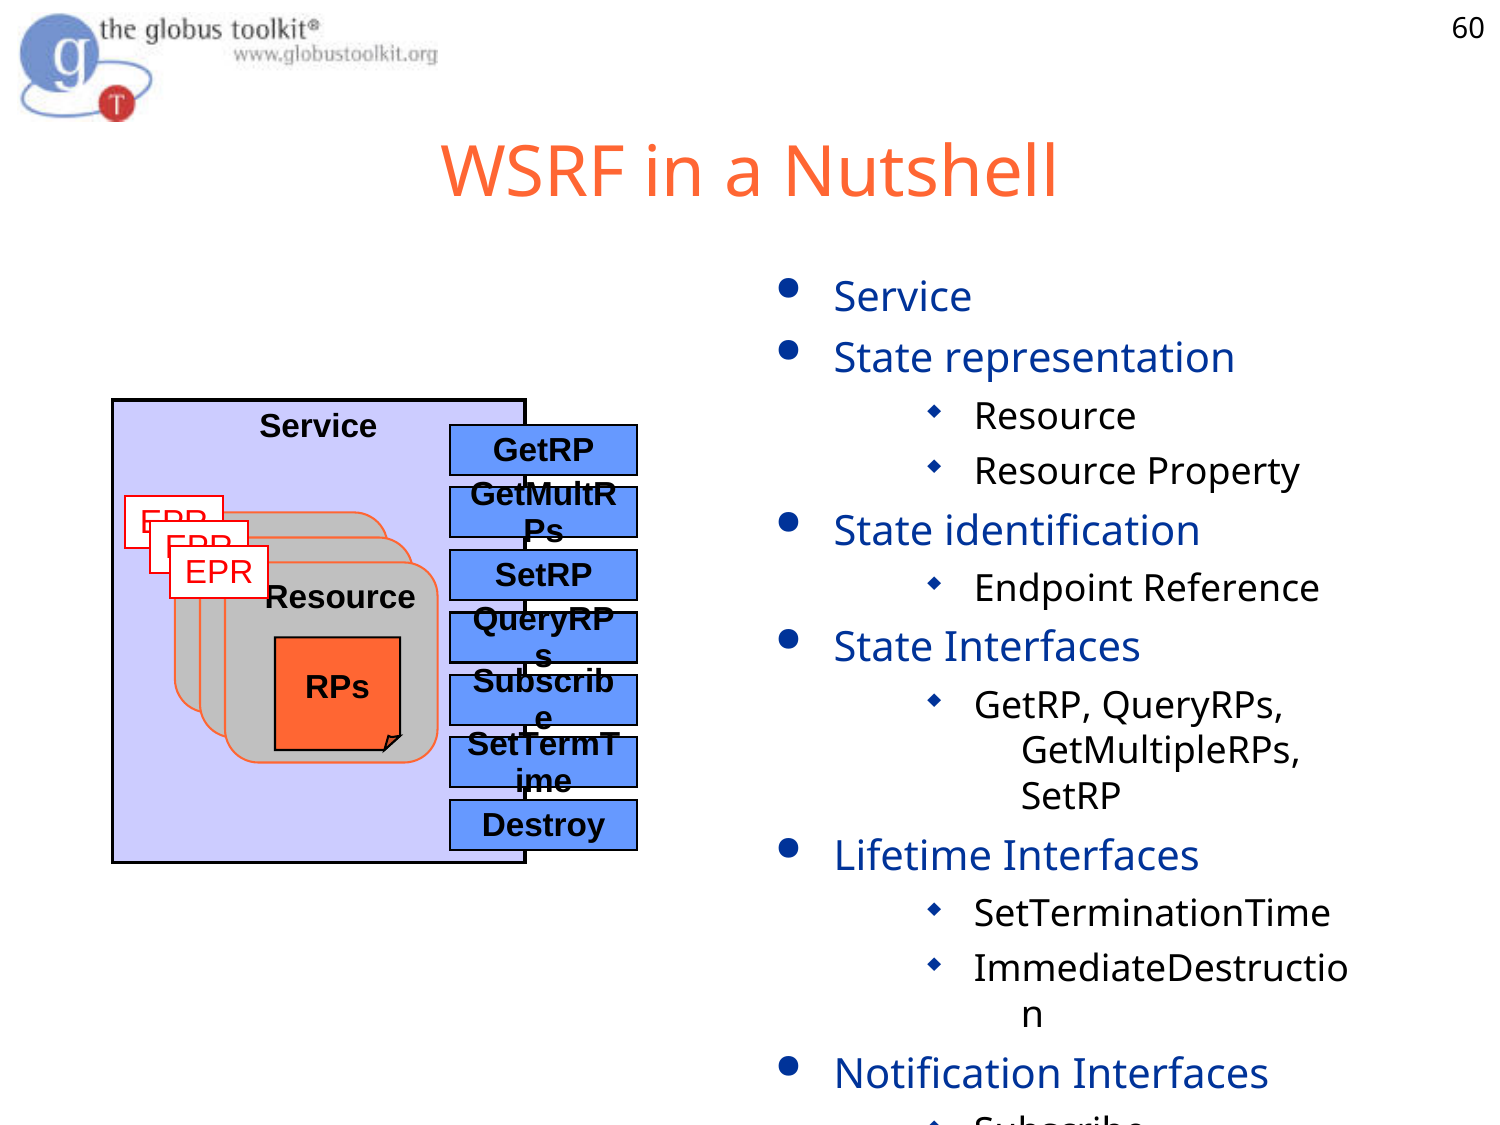

60
# WSRF in a Nutshell
Service
State representation
Resource
Resource Property
State identification
Endpoint Reference
State Interfaces
GetRP, QueryRPs, GetMultipleRPs, SetRP
Lifetime Interfaces
SetTerminationTime
ImmediateDestruction
Notification Interfaces
Subscribe
Notify
ServiceGroups
Service
GetRP
GetMultRPs
EPR
EPR
EPR
SetRP
Resource
RPs
QueryRPs
Subscribe
SetTermTime
Destroy